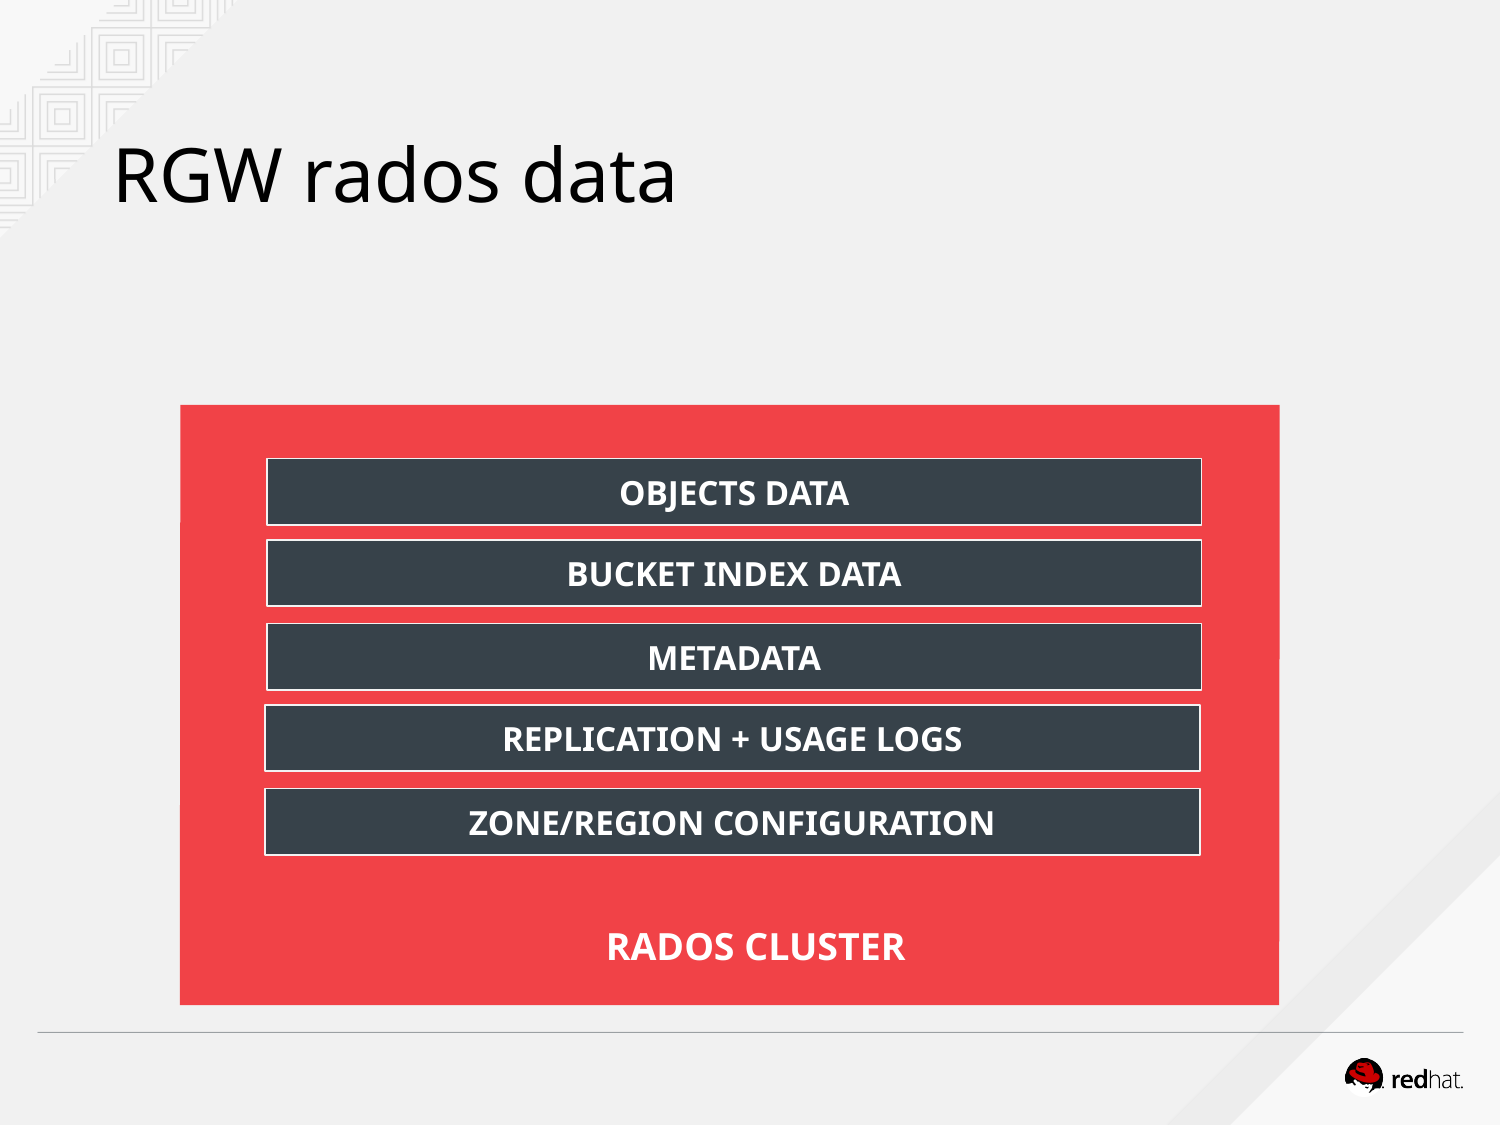

# RGW rados data
OBJECTS DATA
BUCKET INDEX DATA
METADATA
REPLICATION + USAGE LOGS
ZONE/REGION CONFIGURATION
RADOS CLUSTER